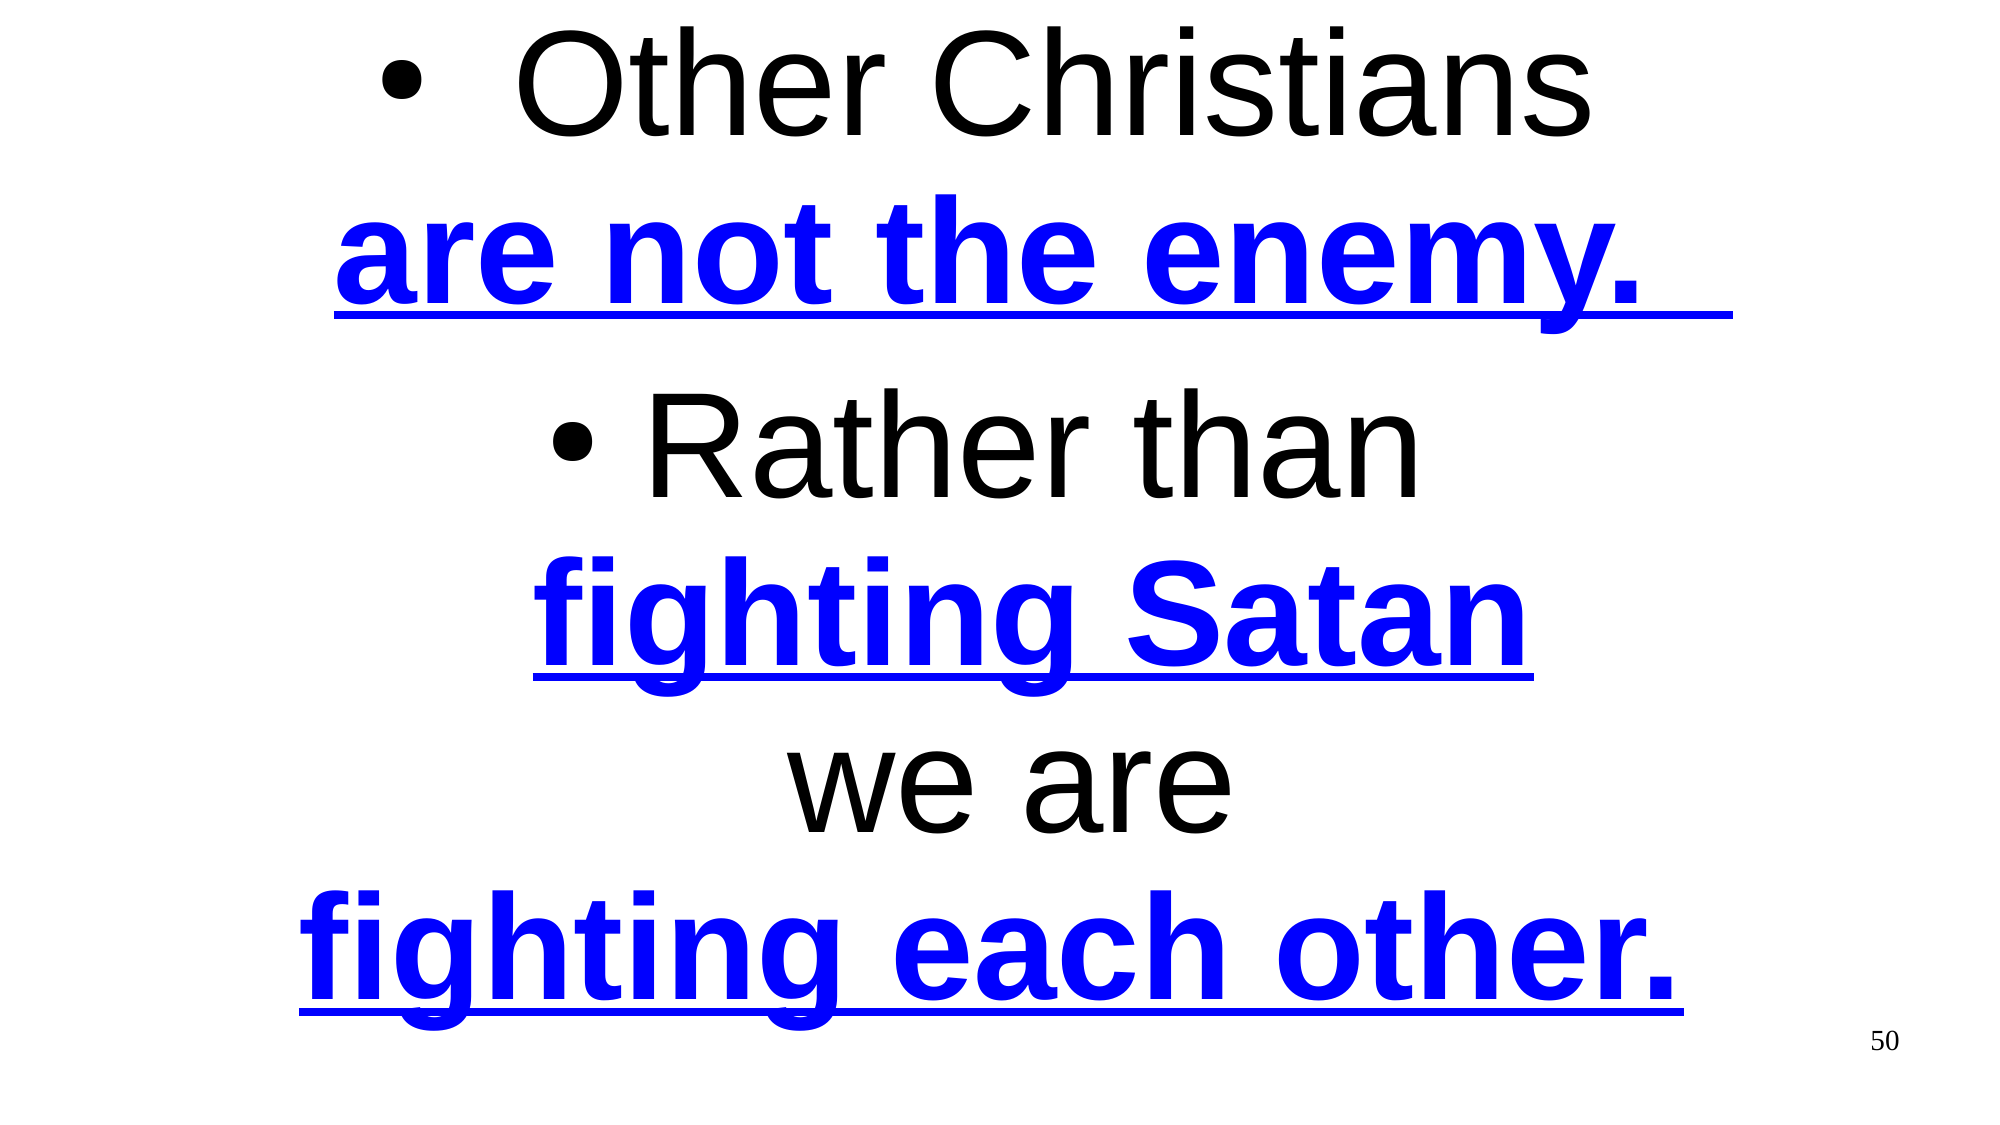

# Other Christians are not the enemy.
 Rather than
fighting Satan
we are
fighting each other.
50